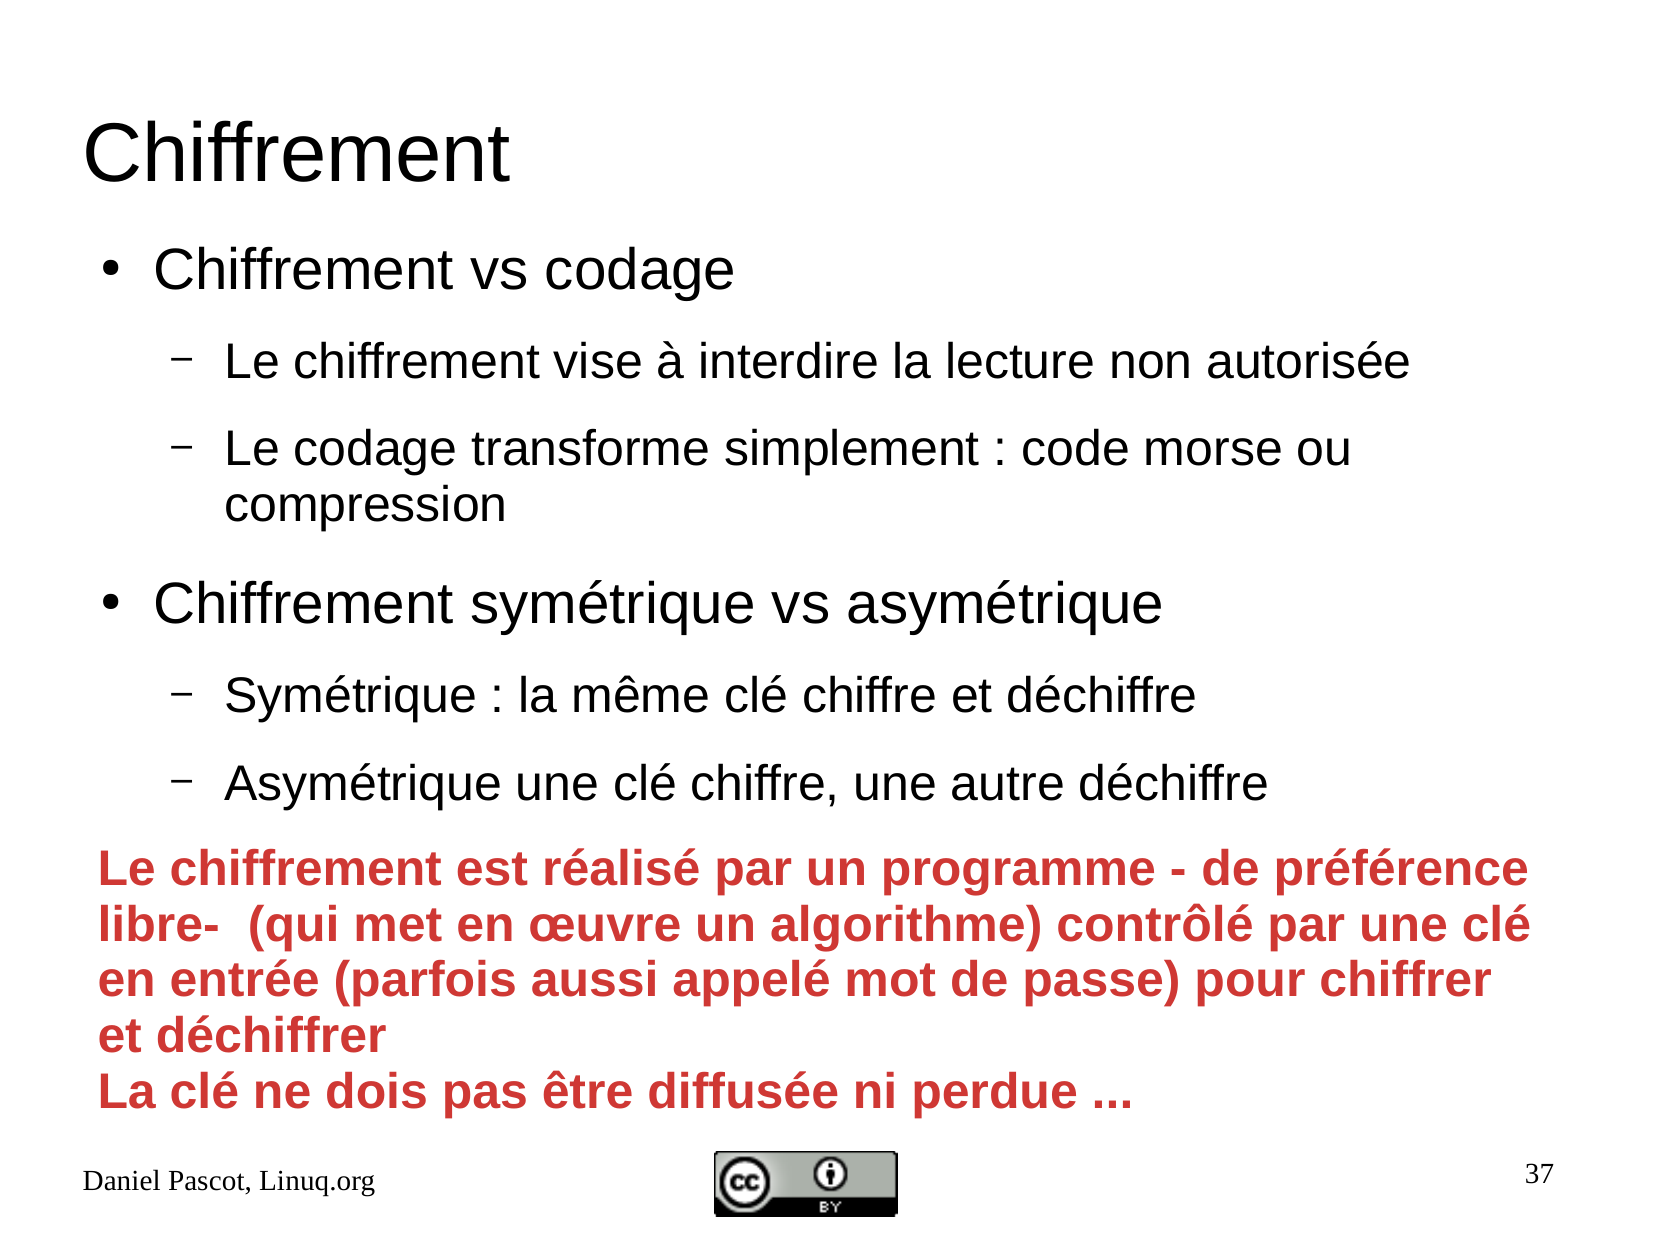

# Chiffrement
Chiffrement vs codage
Le chiffrement vise à interdire la lecture non autorisée
Le codage transforme simplement : code morse ou compression
Chiffrement symétrique vs asymétrique
Symétrique : la même clé chiffre et déchiffre
Asymétrique une clé chiffre, une autre déchiffre
Le chiffrement est réalisé par un programme - de préférence libre- (qui met en œuvre un algorithme) contrôlé par une clé en entrée (parfois aussi appelé mot de passe) pour chiffrer et déchiffrer
La clé ne dois pas être diffusée ni perdue ...
37
15-08- 2018